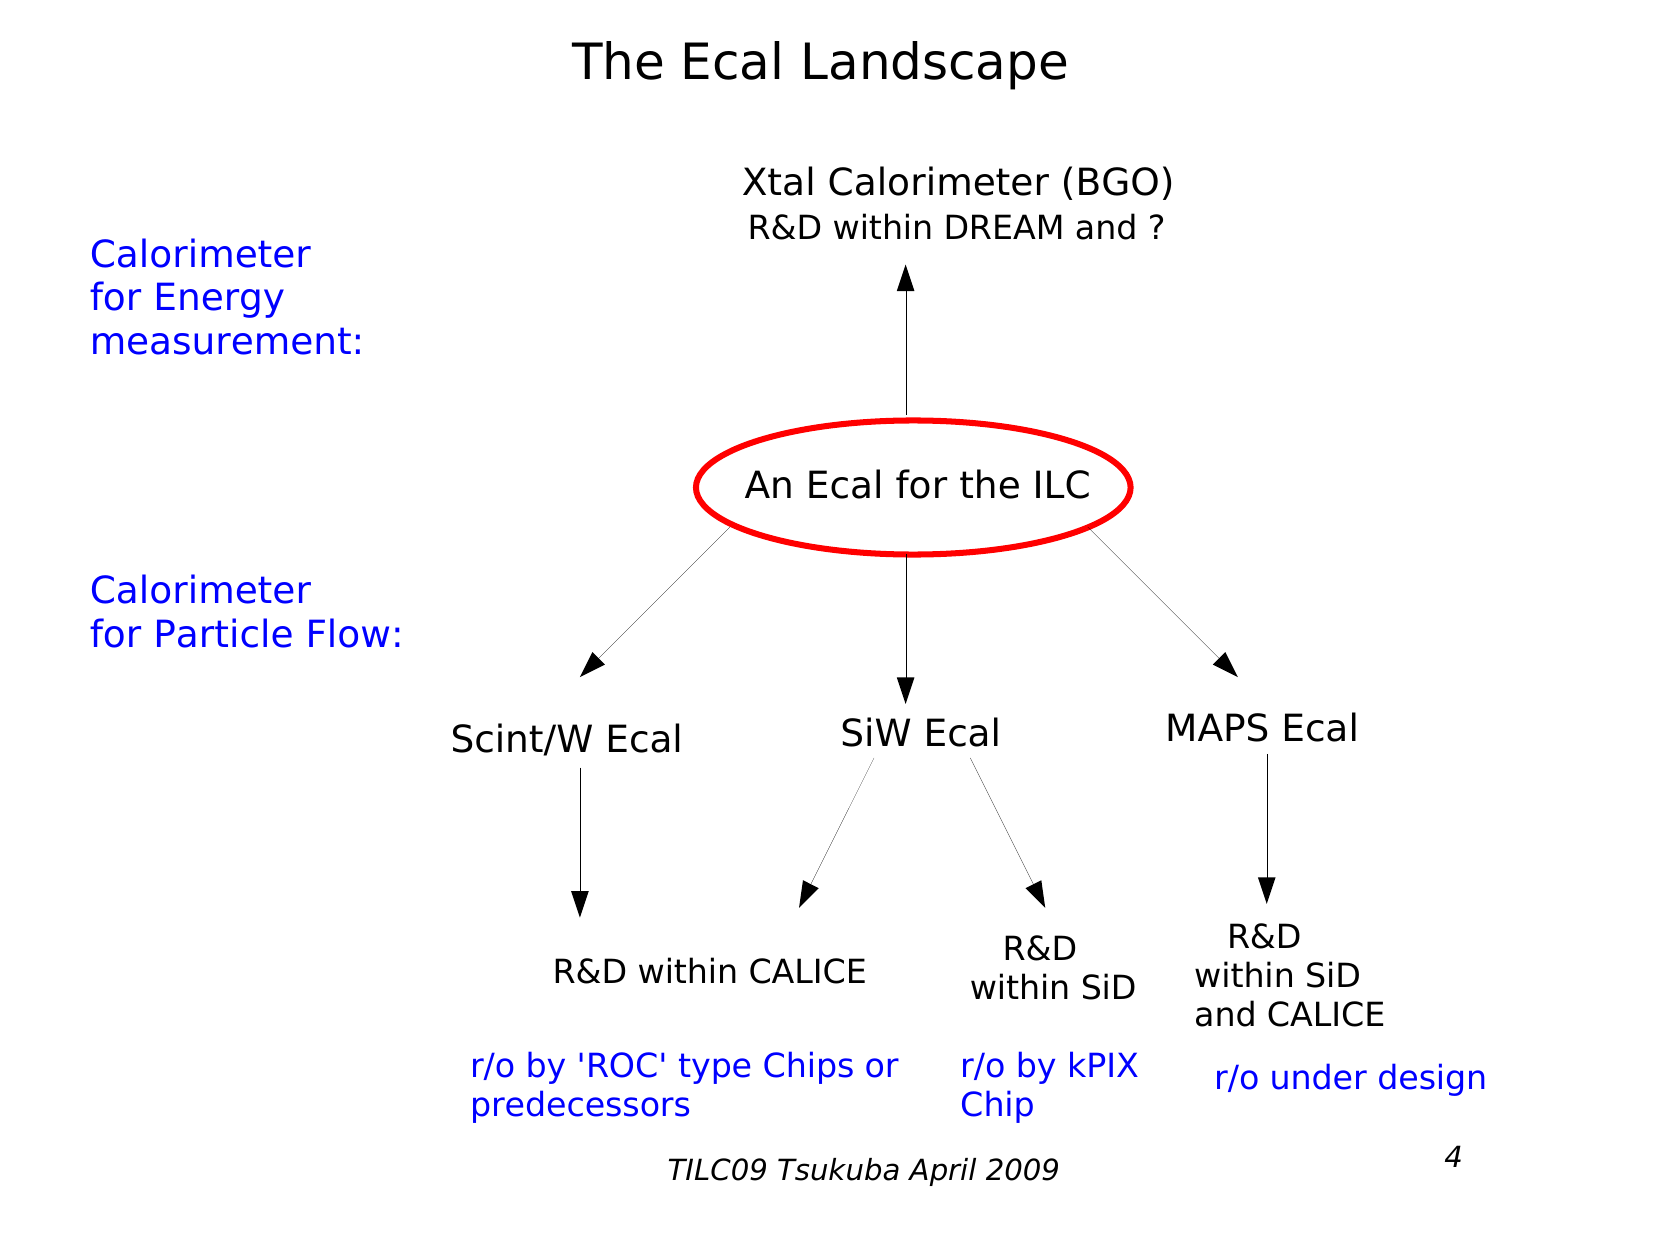

The Ecal Landscape
Xtal Calorimeter (BGO)
 R&D within DREAM and ?
Calorimeter
for Energy
measurement:
An Ecal for the ILC
Calorimeter
for Particle Flow:
MAPS Ecal
SiW Ecal
Scint/W Ecal
 R&D
 within SiD
 and CALICE
 R&D
 within SiD
 R&D within CALICE
r/o by 'ROC' type Chips or
predecessors
r/o by kPIX
Chip
r/o under design
ECFA 2008 Warsaw June 2008